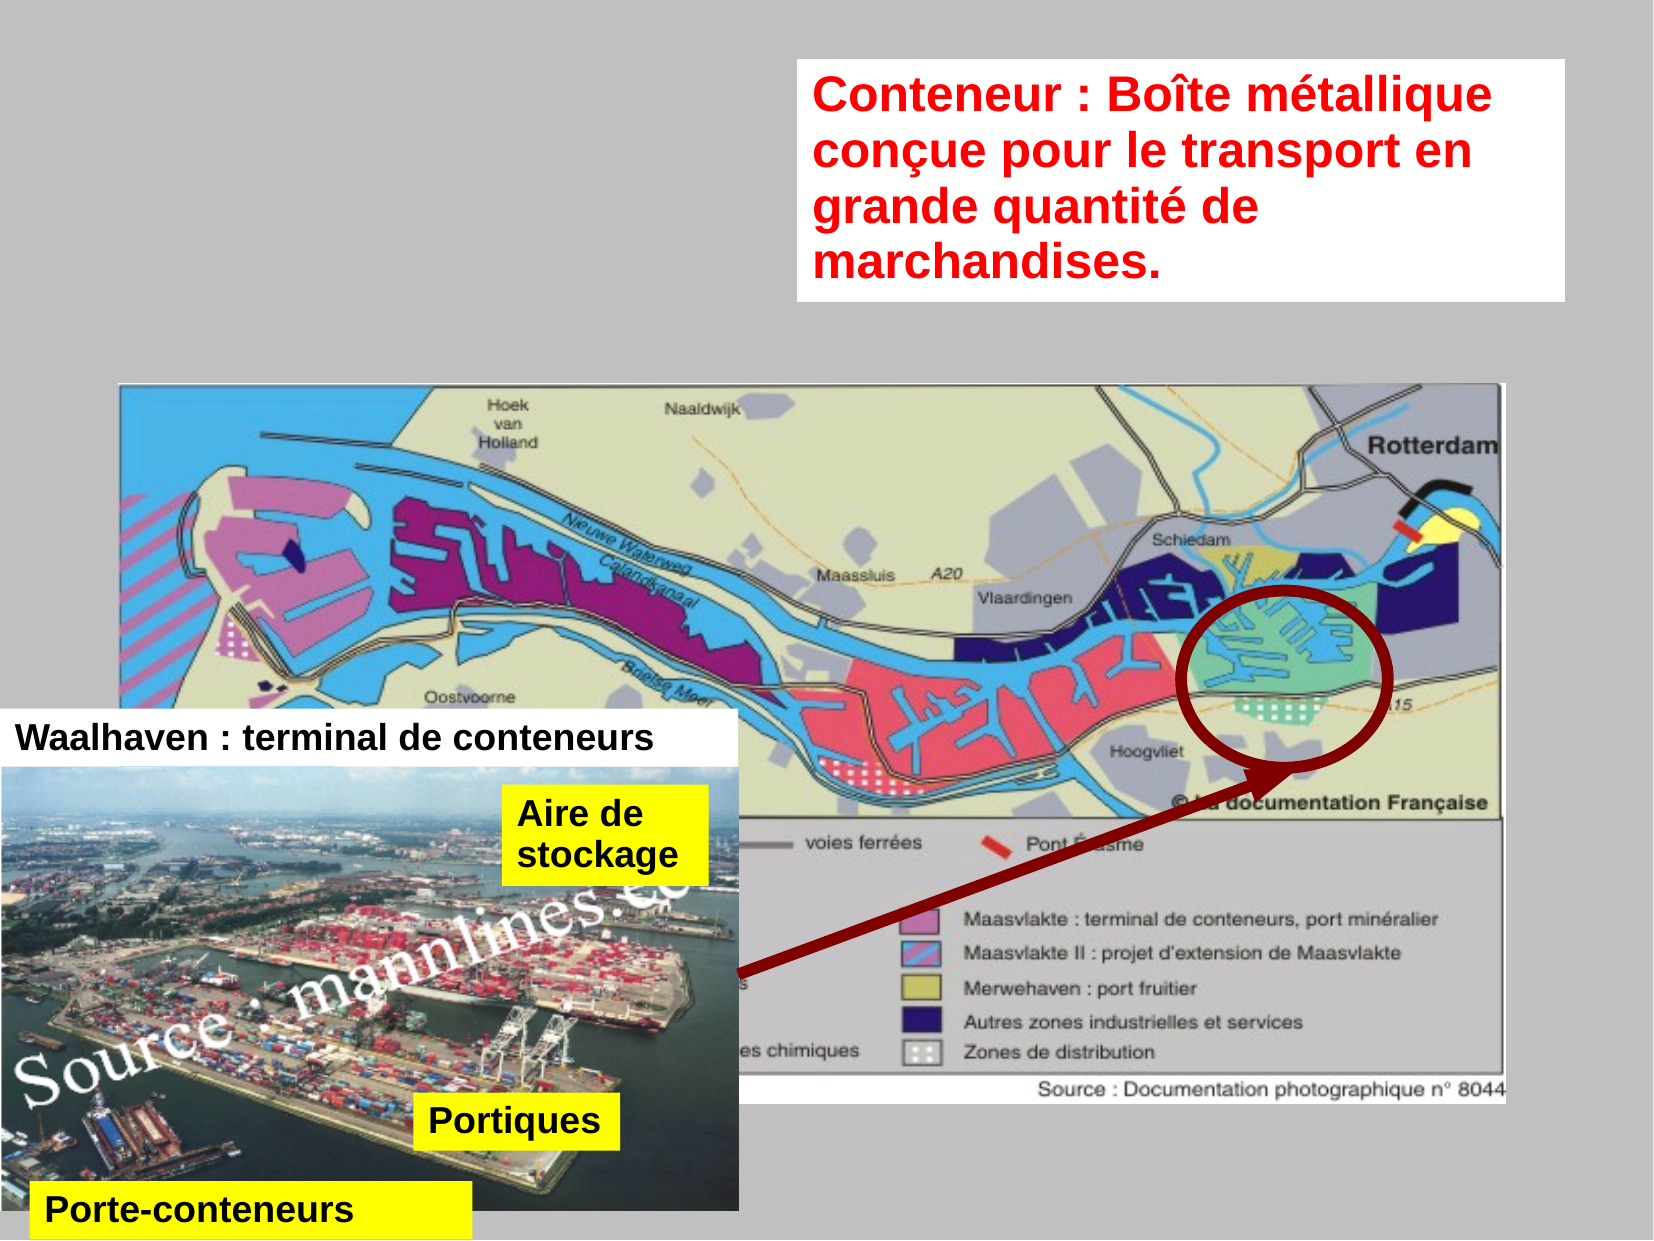

Conteneur : Boîte métallique conçue pour le transport en grande quantité de marchandises.
Waalhaven : terminal de conteneurs
Aire de stockage
Portiques
Porte-conteneurs